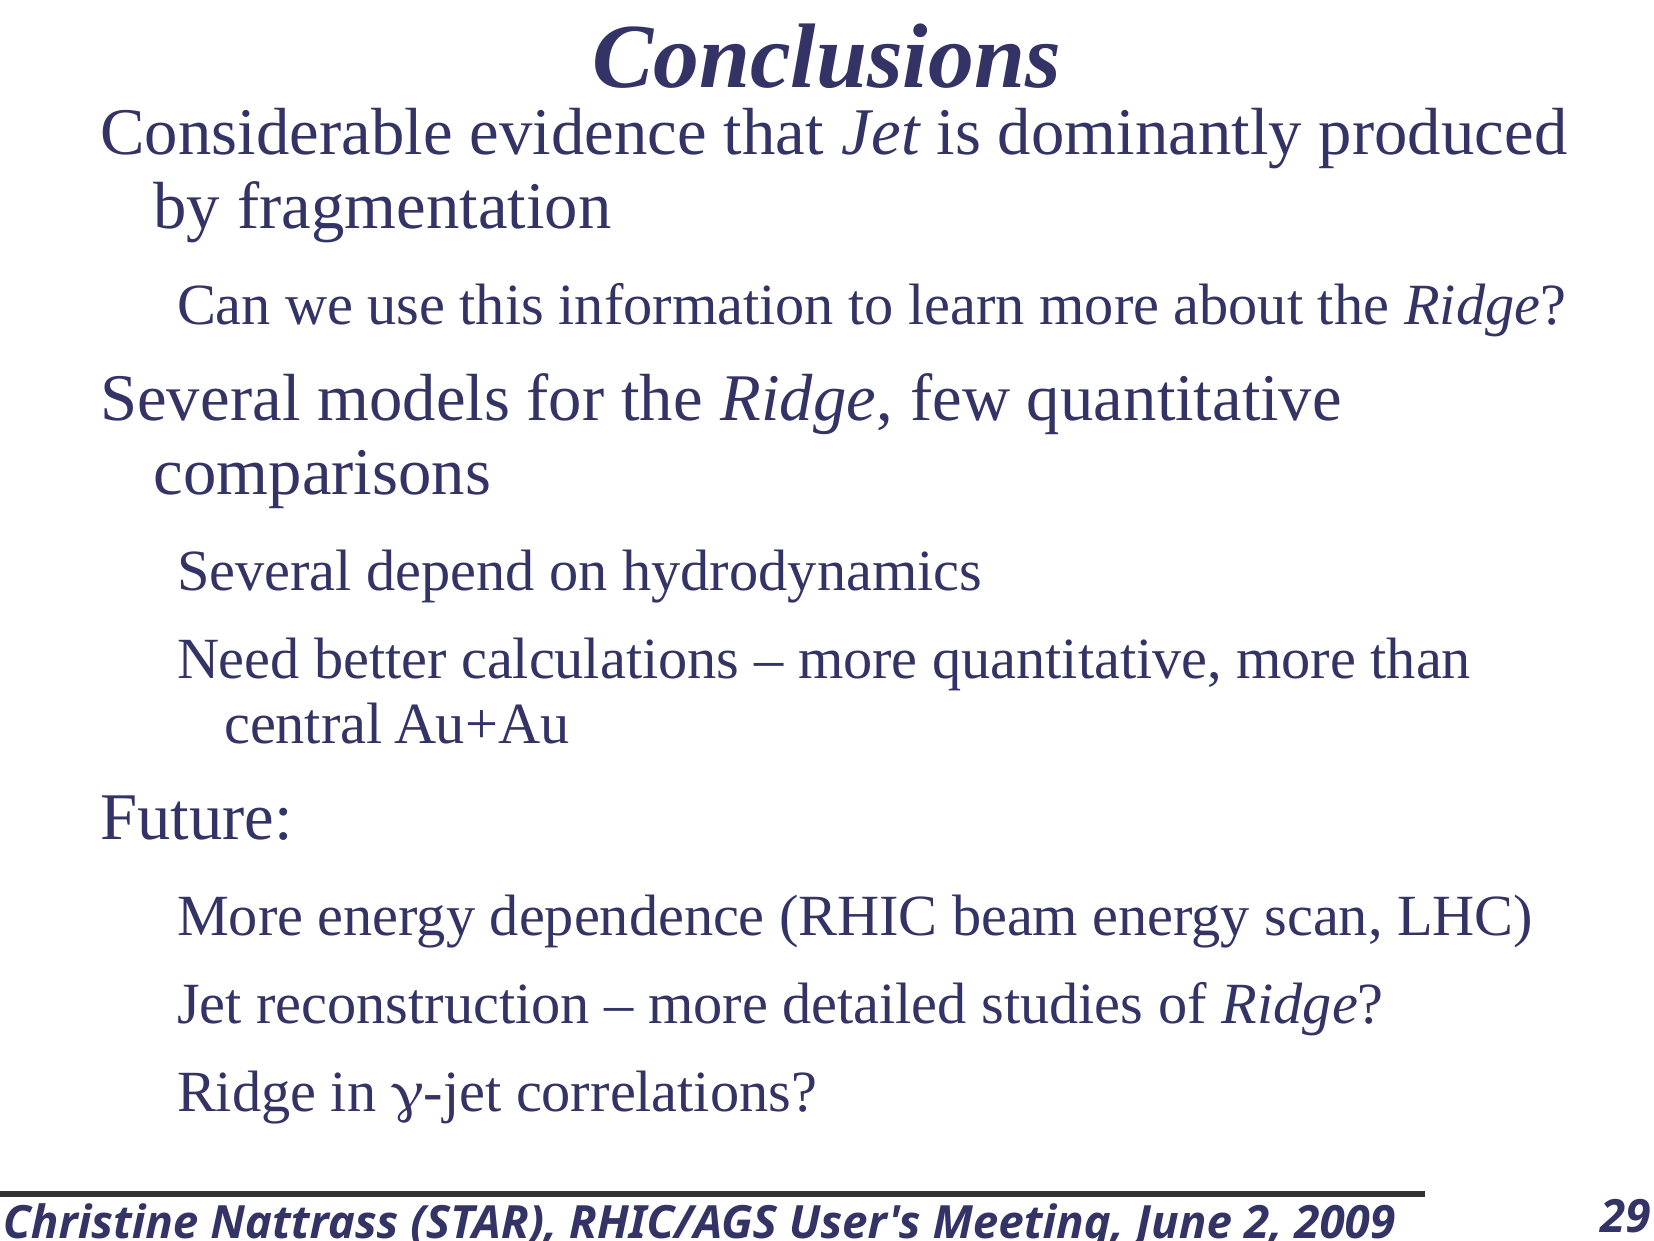

# Conclusions
Considerable evidence that Jet is dominantly produced by fragmentation
Can we use this information to learn more about the Ridge?
Several models for the Ridge, few quantitative comparisons
Several depend on hydrodynamics
Need better calculations – more quantitative, more than central Au+Au
Future:
More energy dependence (RHIC beam energy scan, LHC)
Jet reconstruction – more detailed studies of Ridge?
Ridge in -jet correlations?